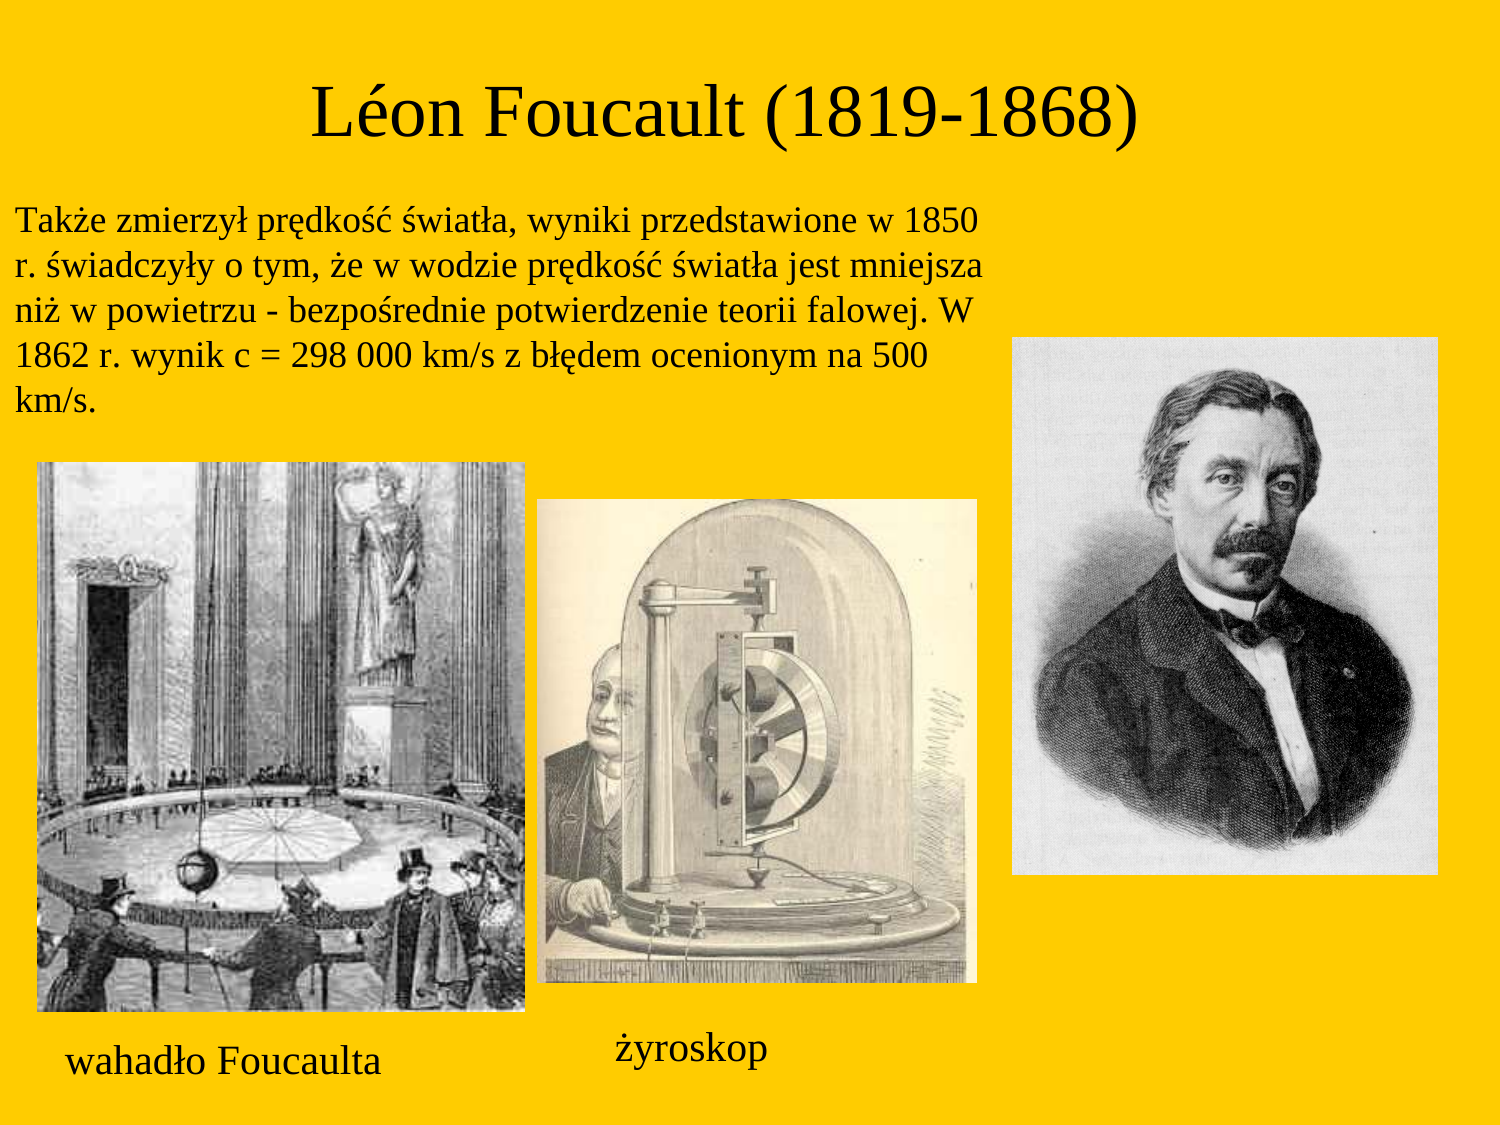

# Léon Foucault (1819-1868)
Także zmierzył prędkość światła, wyniki przedstawione w 1850 r. świadczyły o tym, że w wodzie prędkość światła jest mniejsza niż w powietrzu - bezpośrednie potwierdzenie teorii falowej. W 1862 r. wynik c = 298 000 km/s z błędem ocenionym na 500 km/s.
żyroskop
wahadło Foucaulta